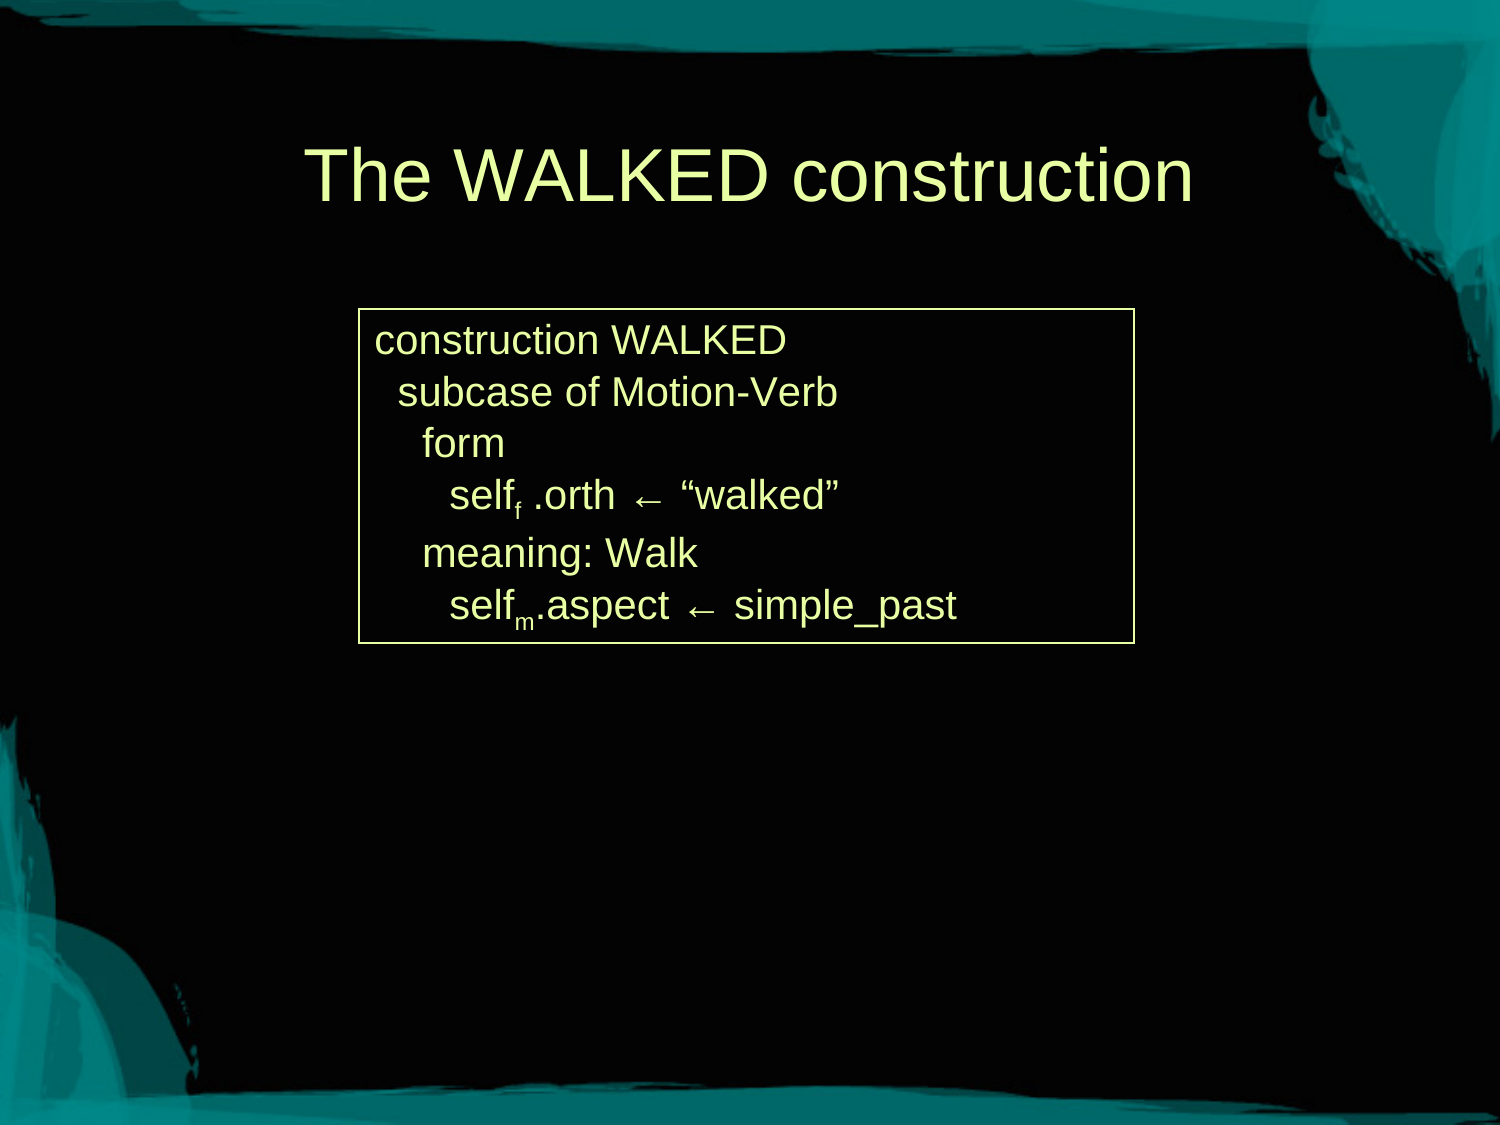

# The WALKED construction
construction WALKED
 subcase of Motion-Verb
	form
		selff .orth ← “walked”
	meaning: Walk
		selfm.aspect ← simple_past